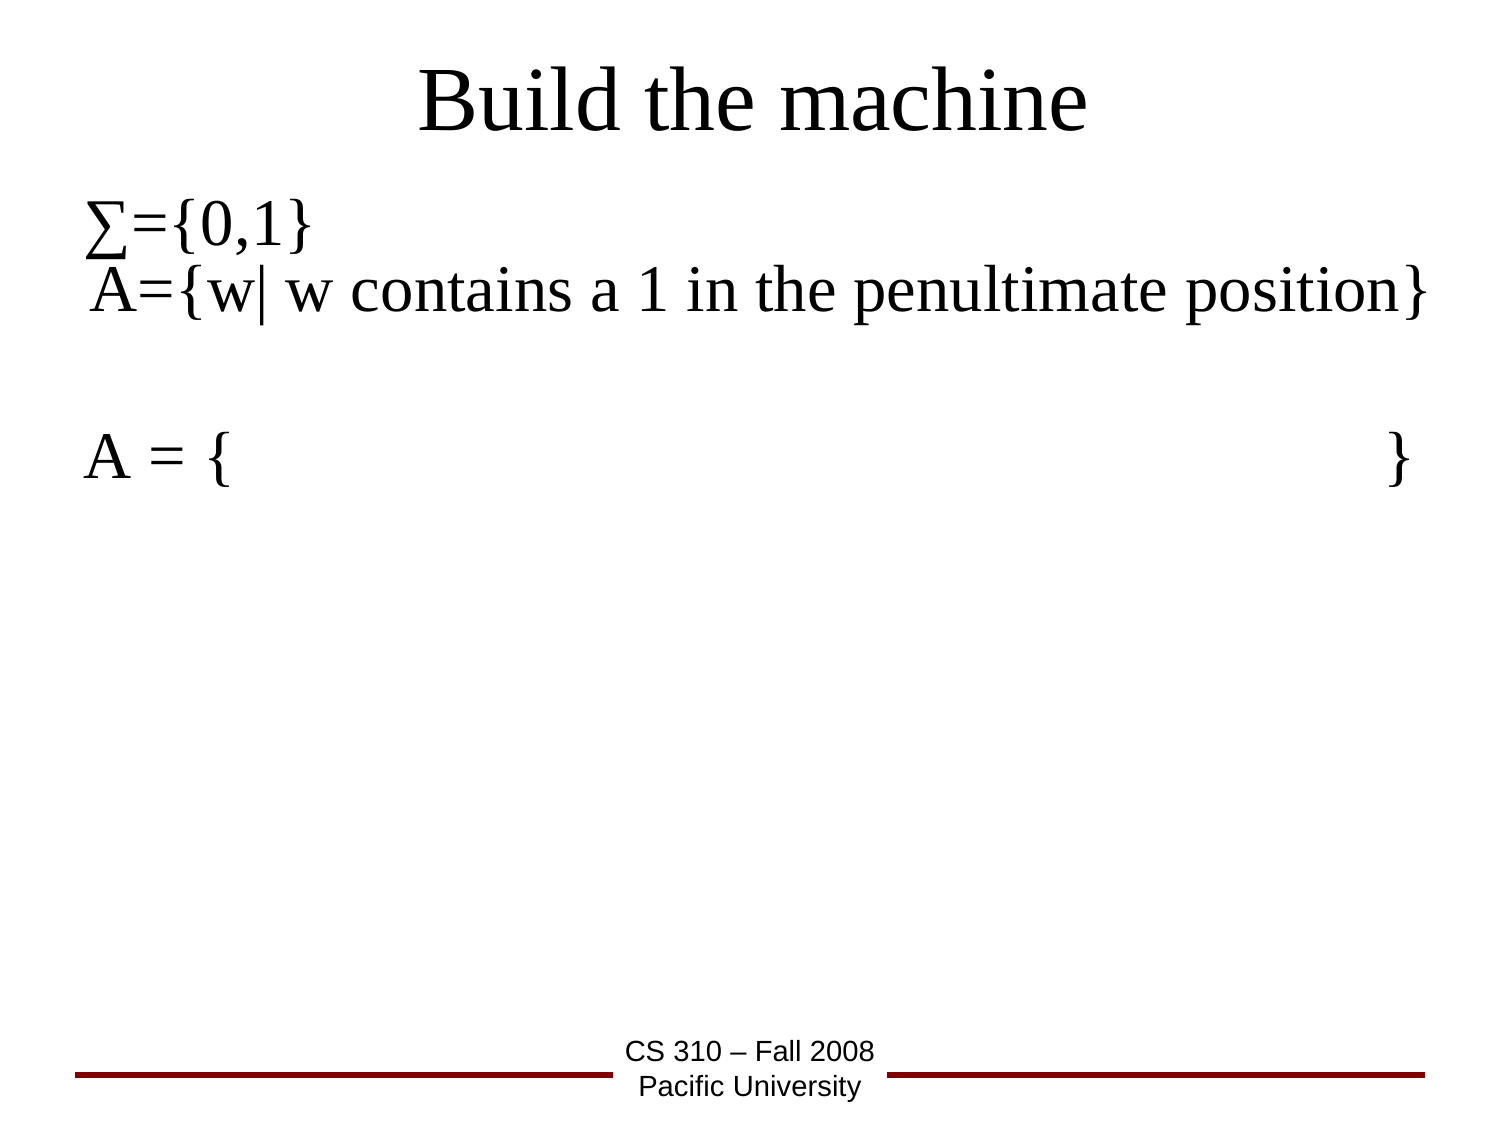

# Build the machine
 ∑={0,1}
A={w| w contains a 1 in the penultimate position}
 A = {								}